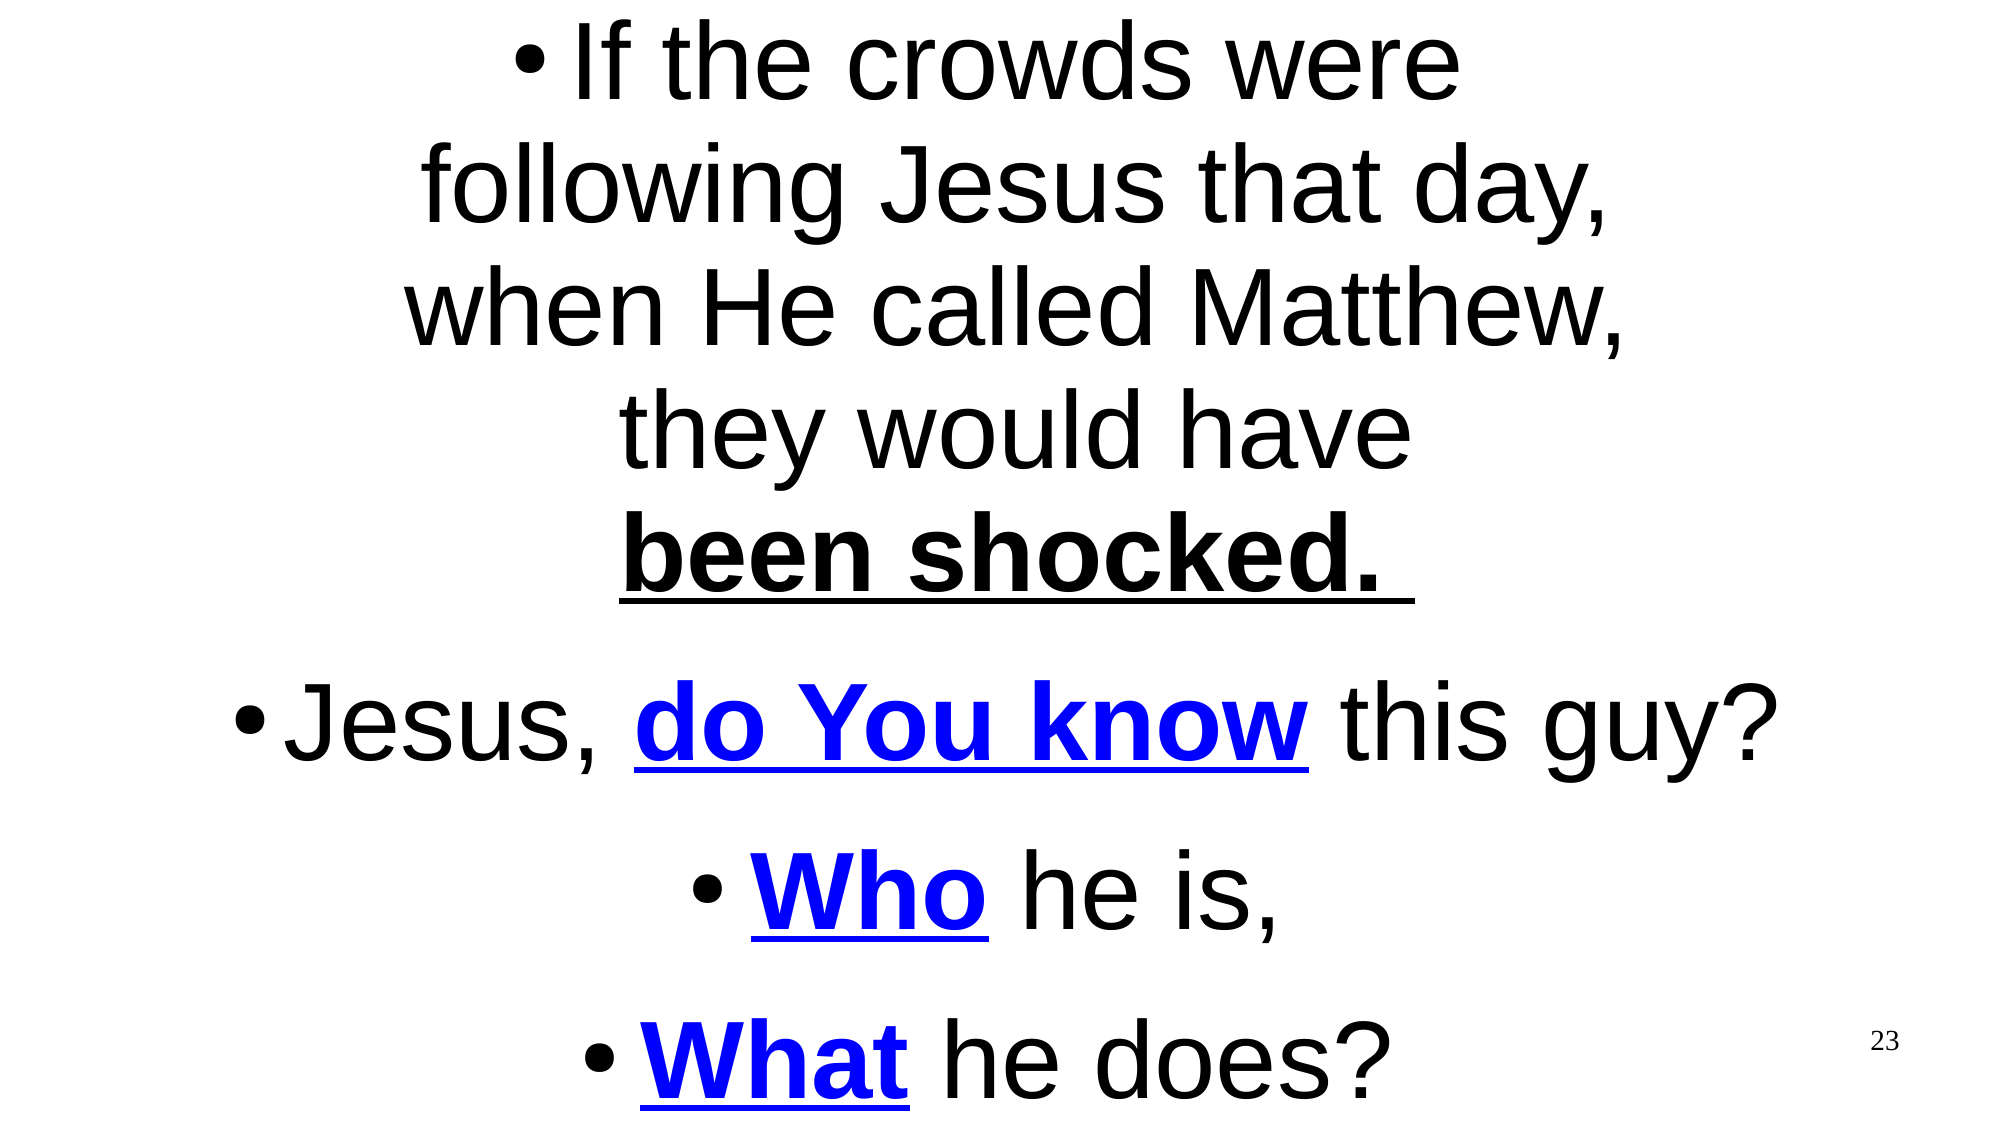

# If the crowds were following Jesus that day, when He called Matthew, they would have been shocked.
Jesus, do You know this guy?
Who he is,
What he does?
23